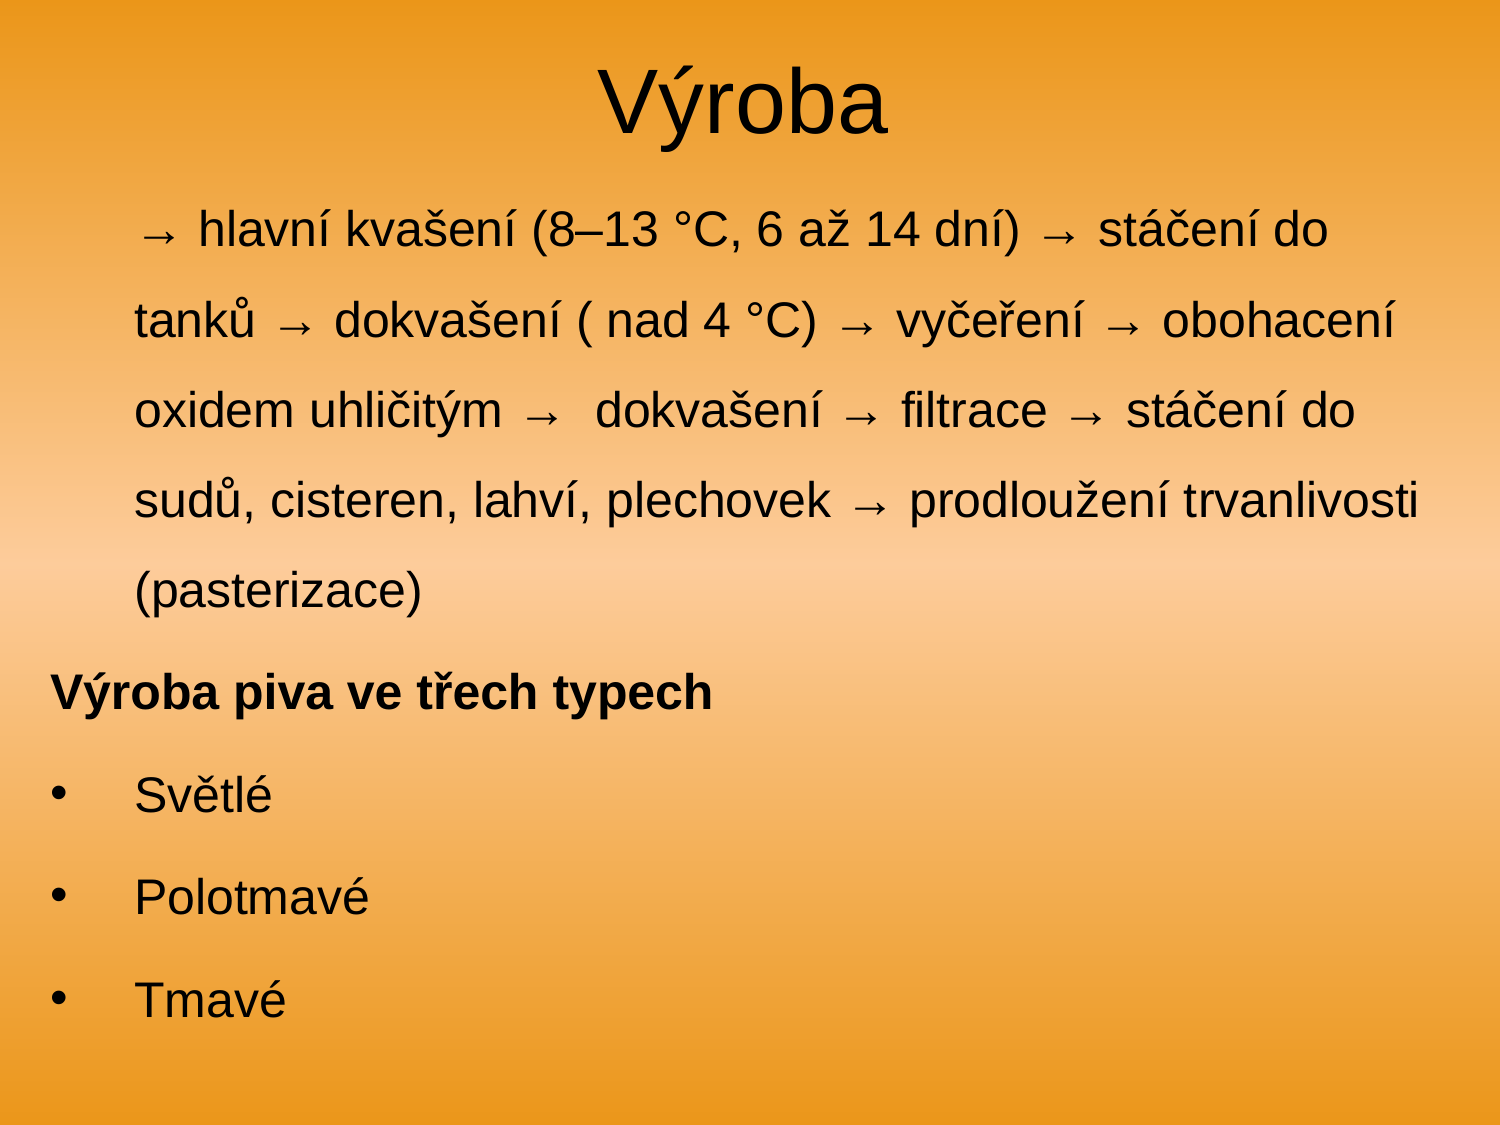

# Výroba
	→ hlavní kvašení (8–13 °C, 6 až 14 dní) → stáčení do tanků → dokvašení ( nad 4 °C) → vyčeření → obohacení oxidem uhličitým → dokvašení → filtrace → stáčení do sudů, cisteren, lahví, plechovek → prodloužení trvanlivosti (pasterizace)
Výroba piva ve třech typech
Světlé
Polotmavé
Tmavé